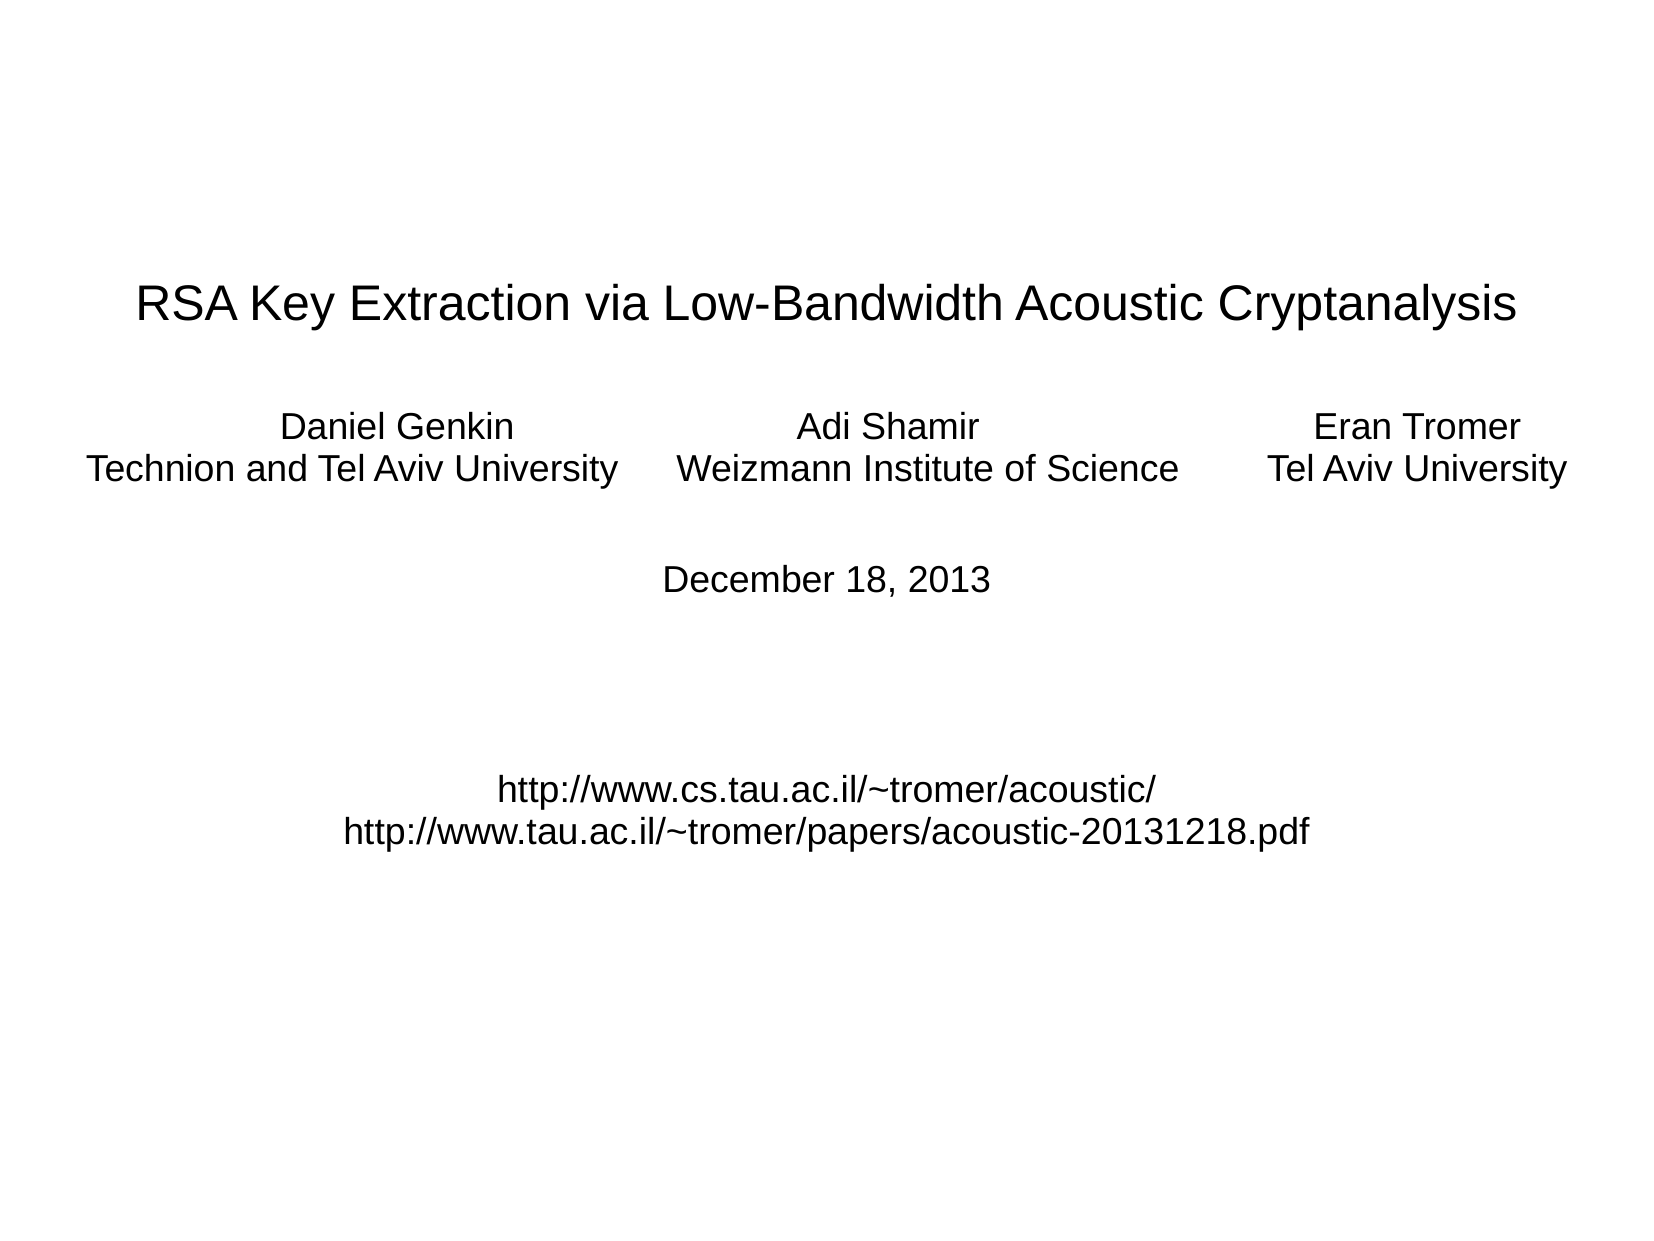

# RSA Key Extraction via Low-Bandwidth Acoustic Cryptanalysis
		Daniel Genkin				Adi Shamir					Eran Tromer
Technion and Tel Aviv University 	Weizmann Institute of Science		Tel Aviv University
December 18, 2013
http://www.cs.tau.ac.il/~tromer/acoustic/
http://www.tau.ac.il/~tromer/papers/acoustic-20131218.pdf